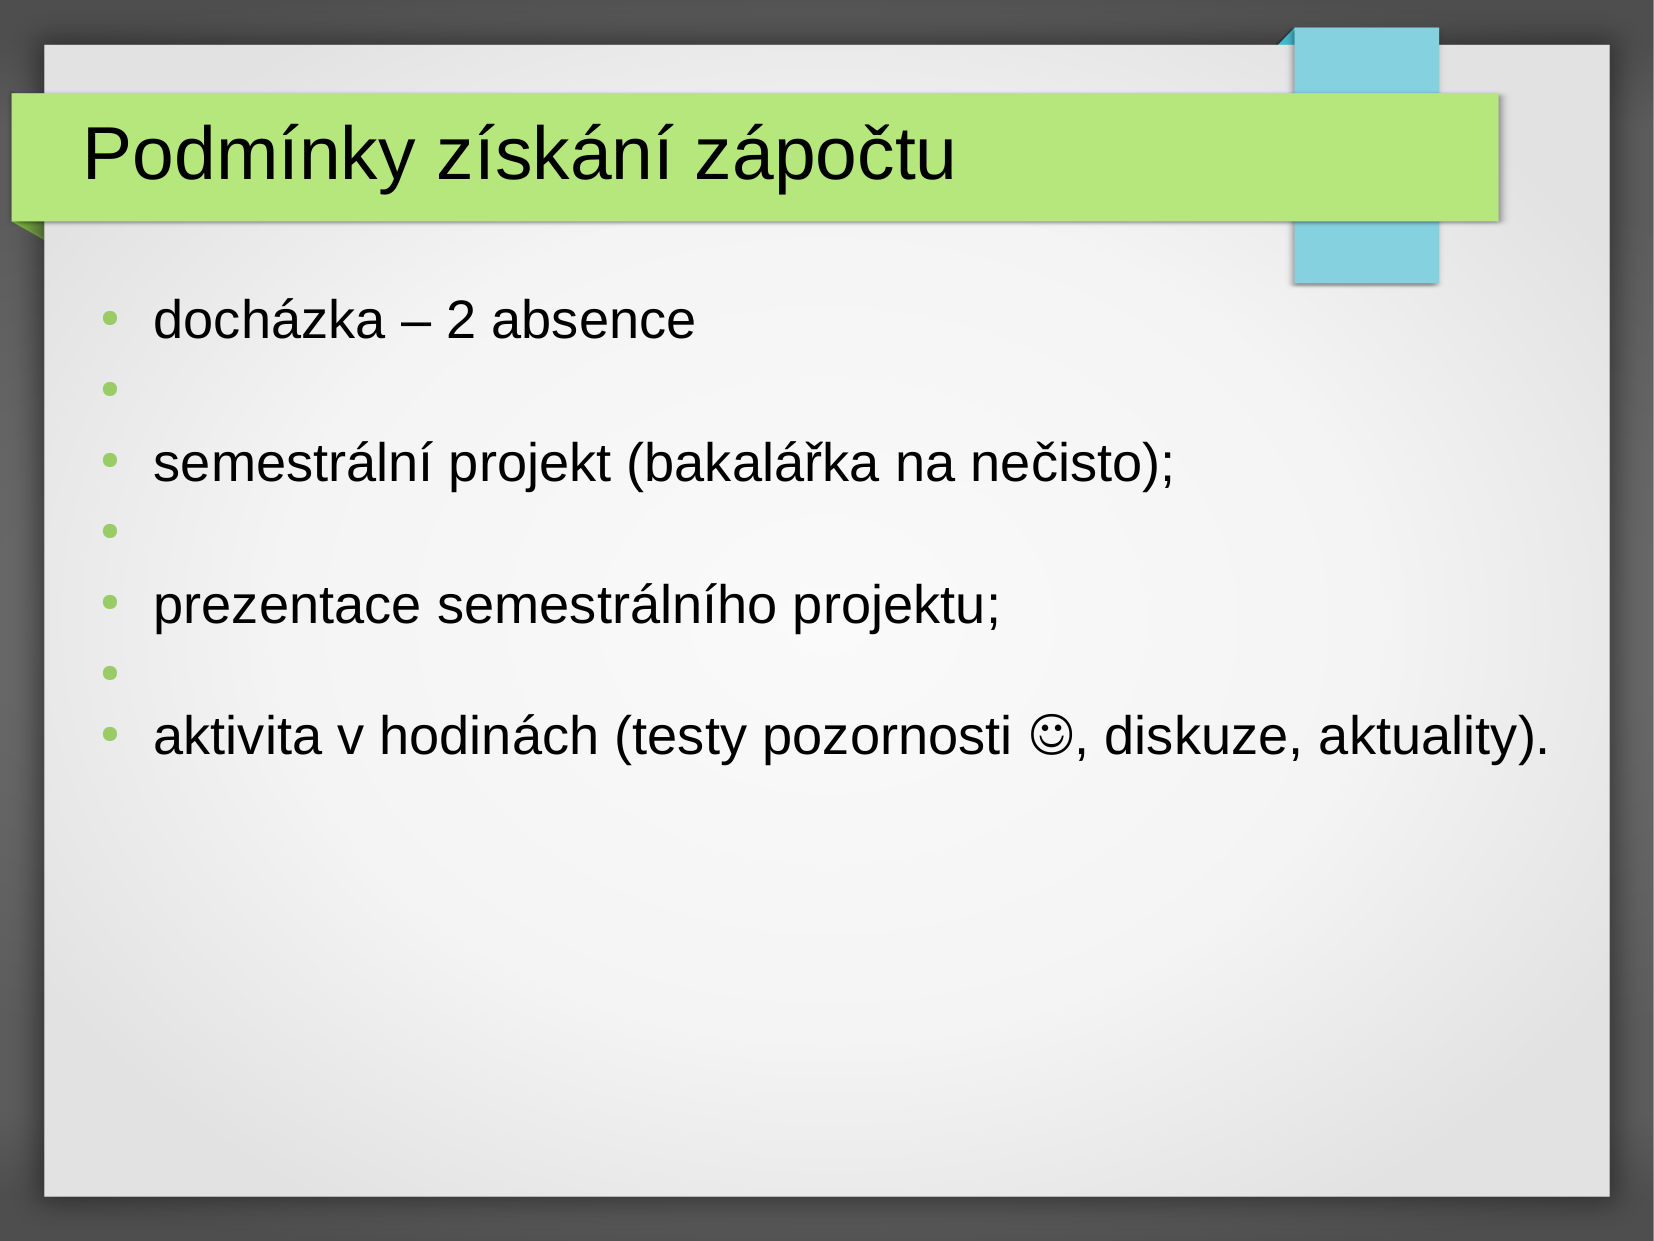

# Podmínky získání zápočtu
docházka – 2 absence
semestrální projekt (bakalářka na nečisto);
prezentace semestrálního projektu;
aktivita v hodinách (testy pozornosti , diskuze, aktuality).